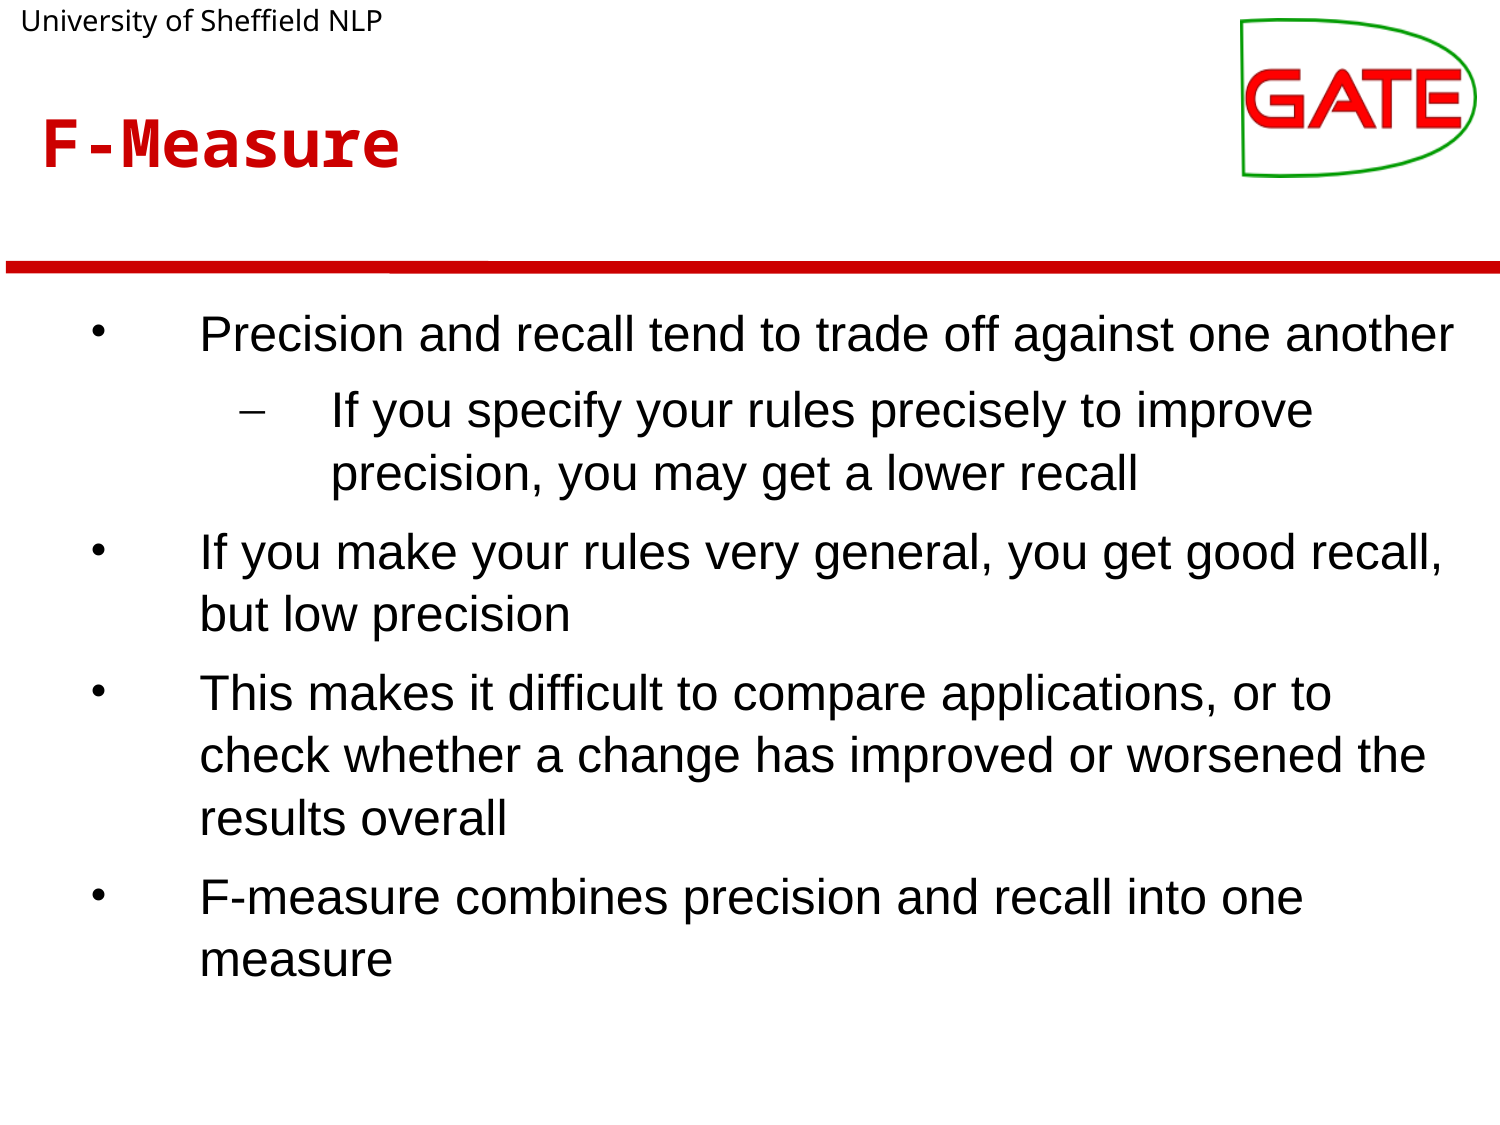

# F-Measure
Precision and recall tend to trade off against one another
If you specify your rules precisely to improve precision, you may get a lower recall
If you make your rules very general, you get good recall, but low precision
This makes it difficult to compare applications, or to check whether a change has improved or worsened the results overall
F-measure combines precision and recall into one measure